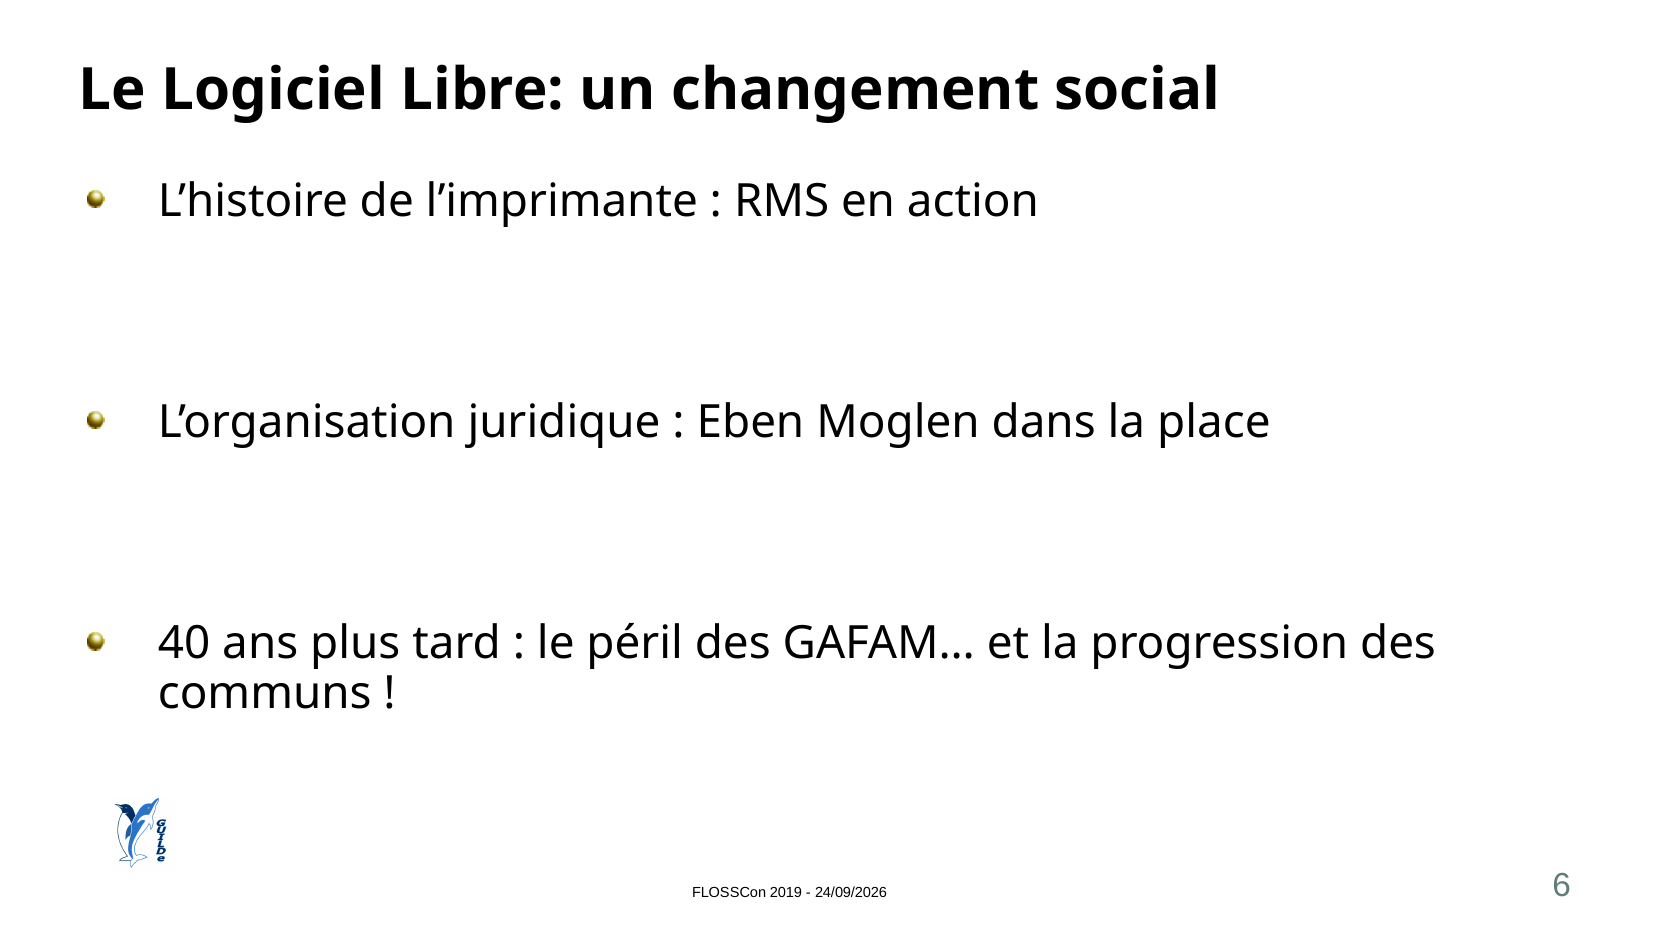

Le Logiciel Libre: un changement social
# L’histoire de l’imprimante : RMS en action
L’organisation juridique : Eben Moglen dans la place
40 ans plus tard : le péril des GAFAM… et la progression des communs !
6